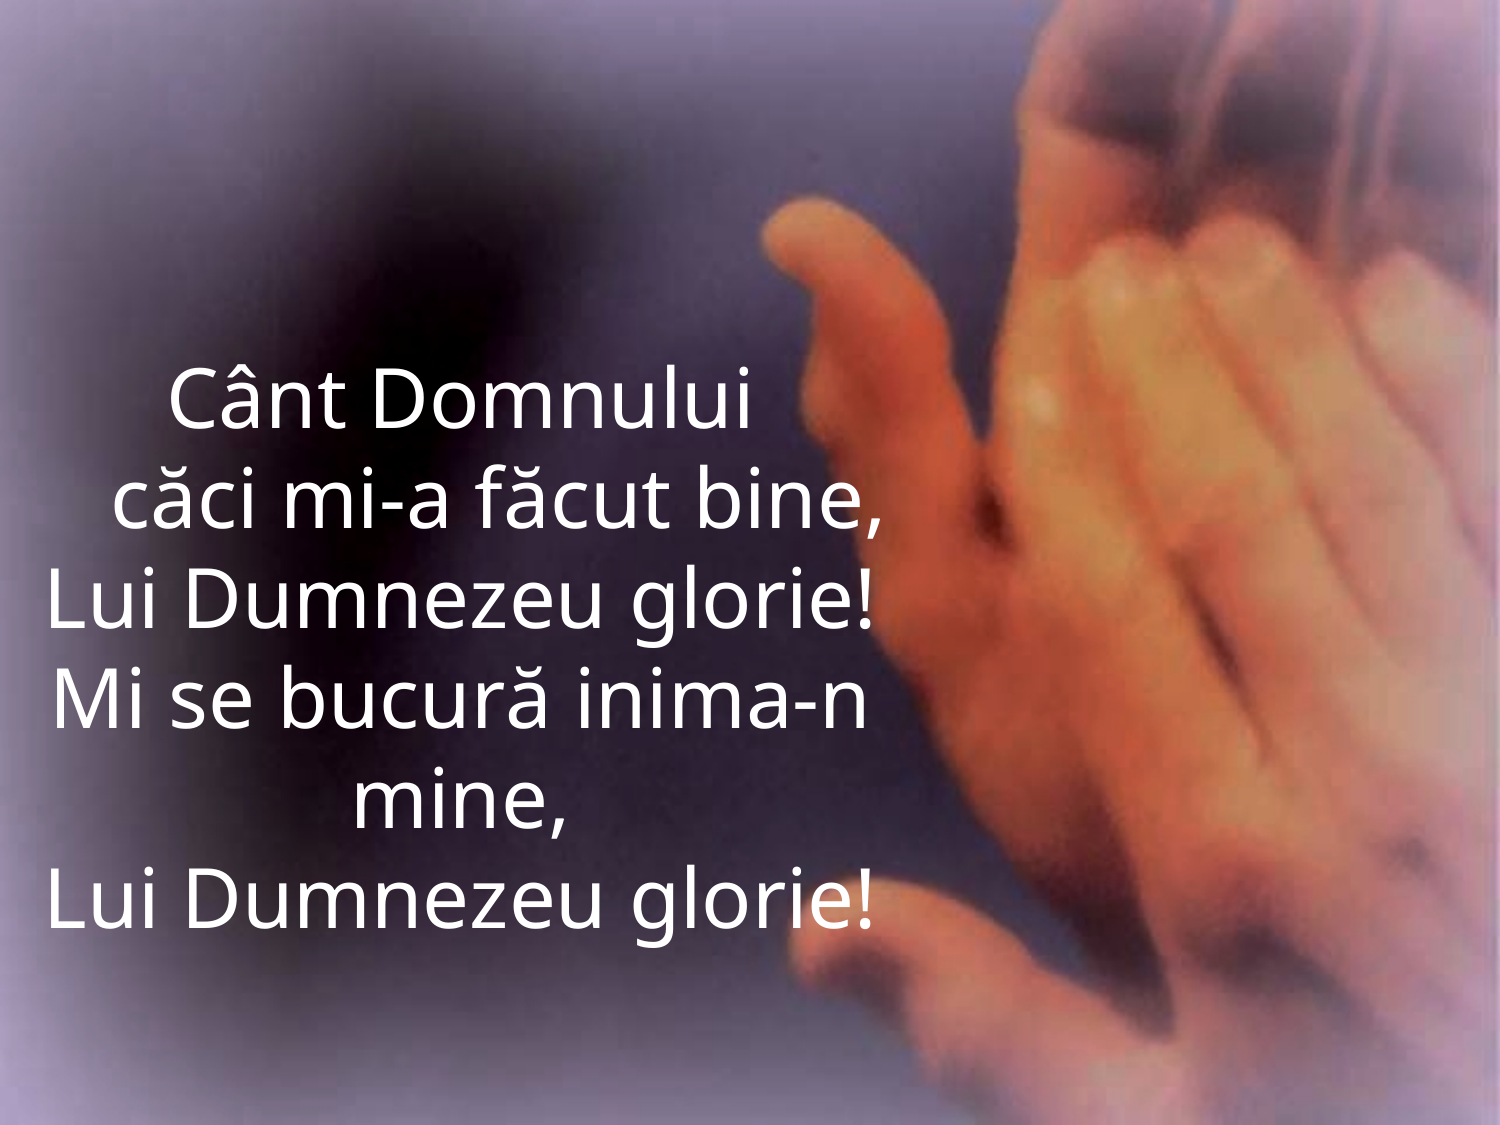

Cânt Domnului
	căci mi-a făcut bine,
Lui Dumnezeu glorie!
Mi se bucură inima-n mine,
Lui Dumnezeu glorie!